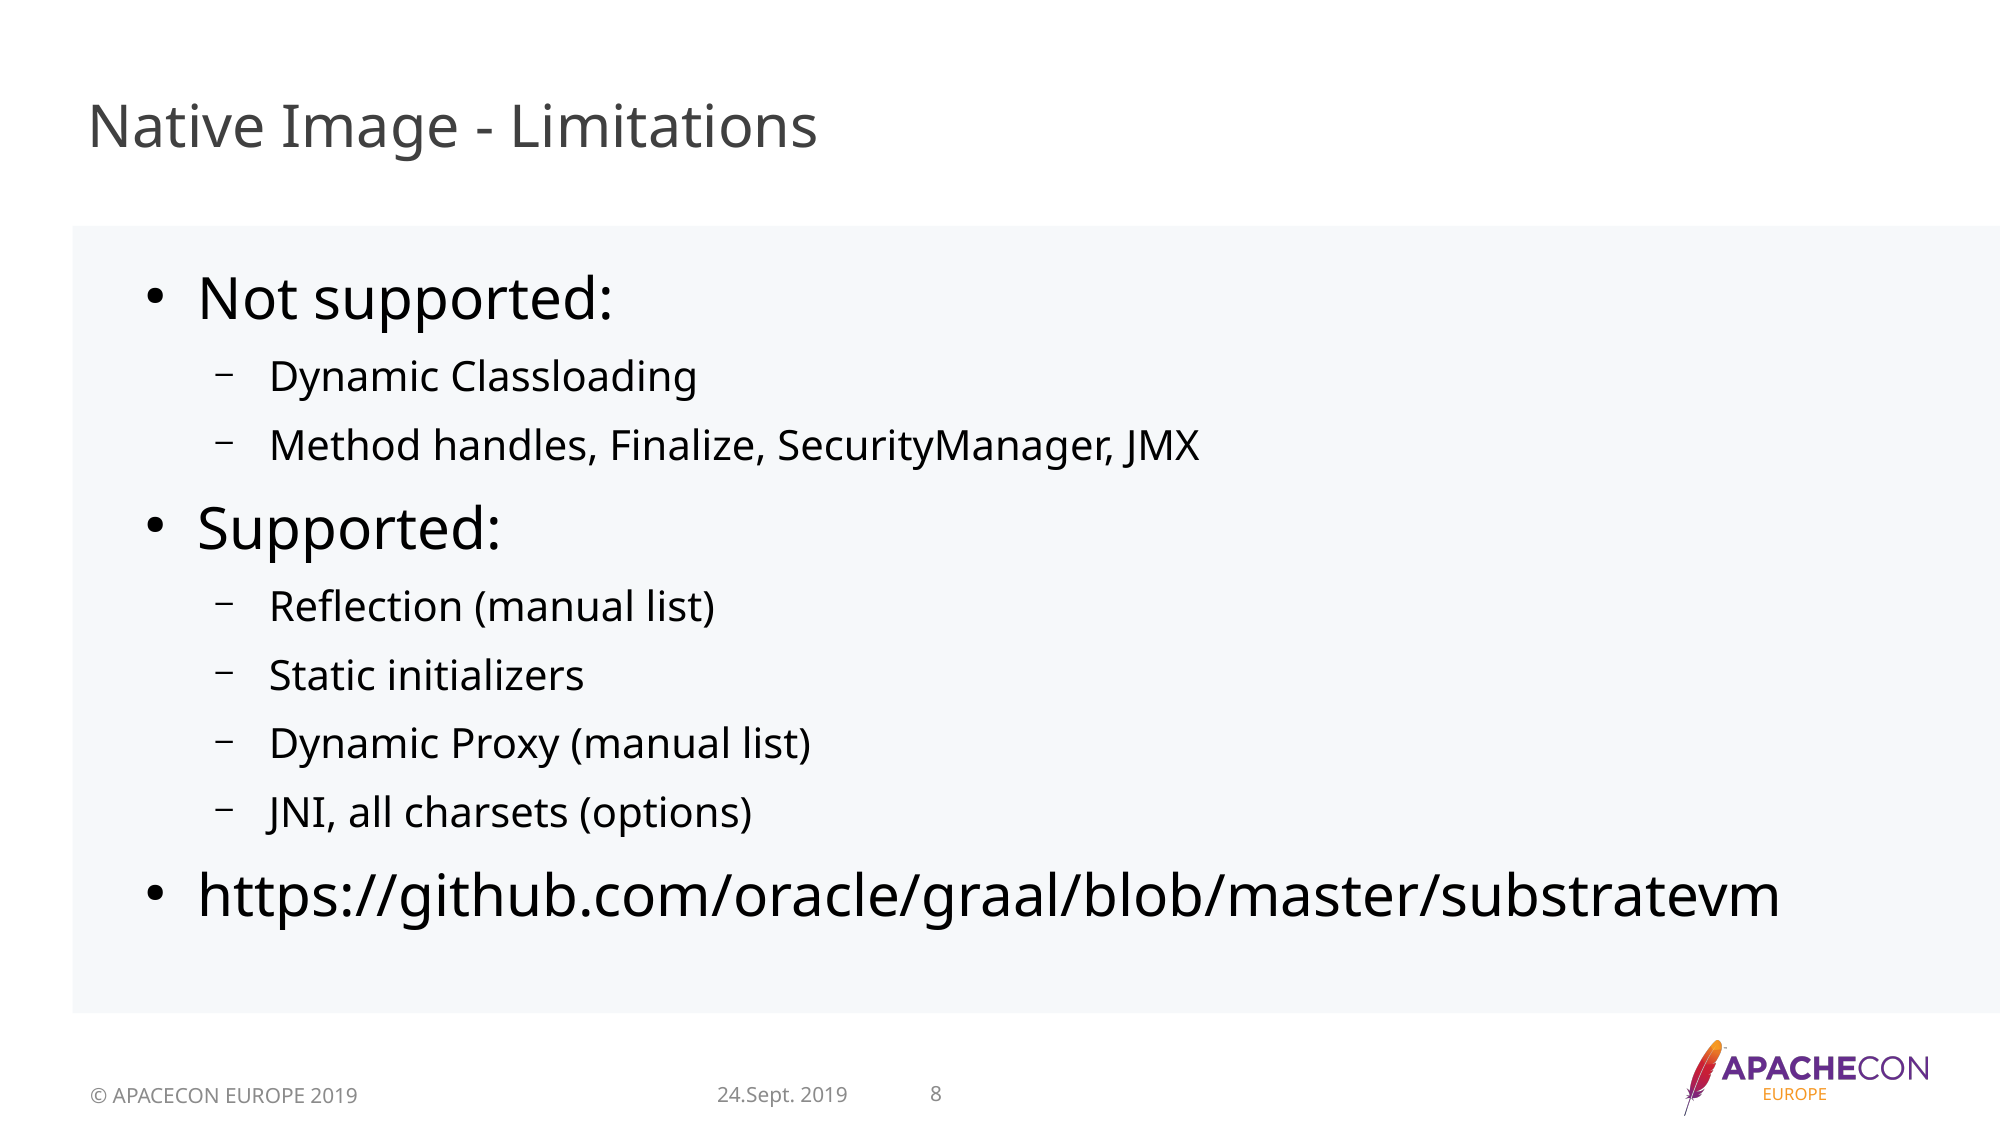

# Native Image - Limitations
Not supported:
Dynamic Classloading
Method handles, Finalize, SecurityManager, JMX
Supported:
Reflection (manual list)
Static initializers
Dynamic Proxy (manual list)
JNI, all charsets (options)
https://github.com/oracle/graal/blob/master/substratevm
© APACECON EUROPE 2019
24.Sept. 2019